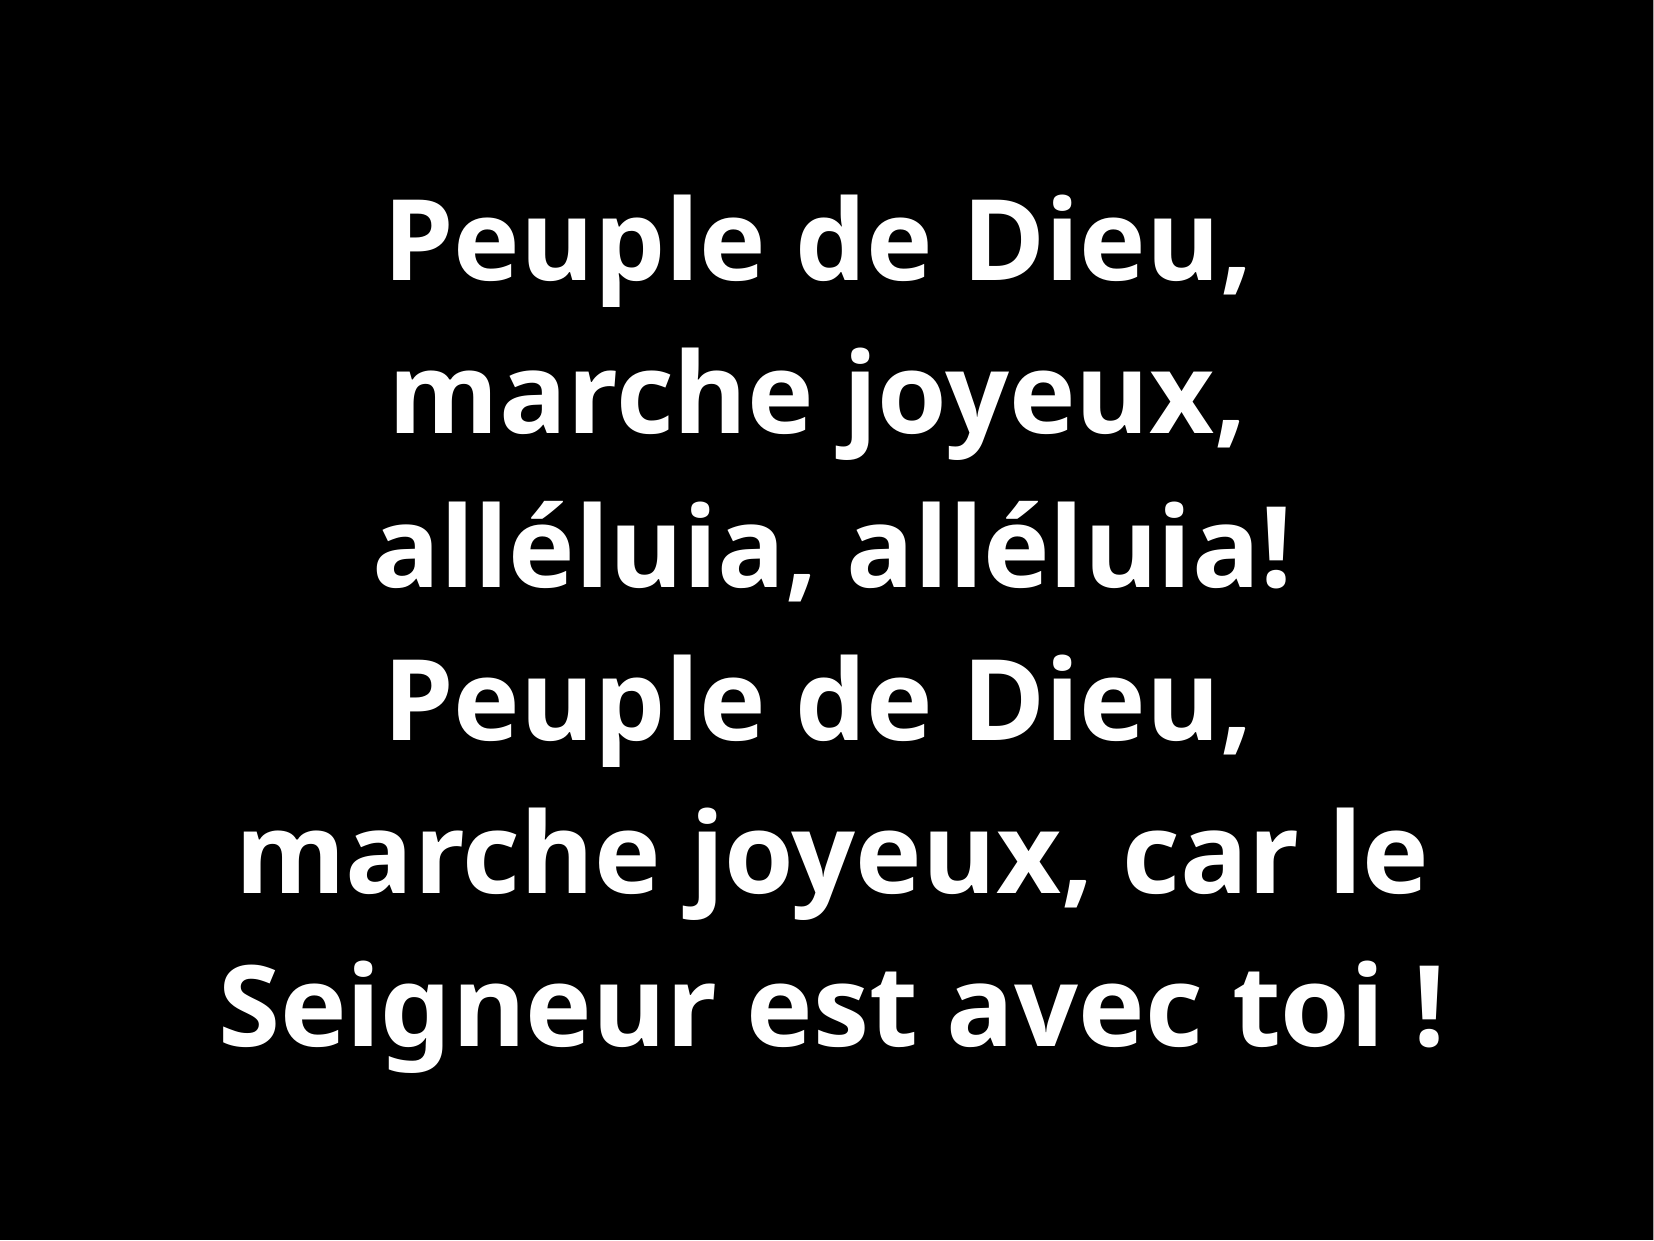

# Peuple de Dieu,
marche joyeux,
alléluia, alléluia!
Peuple de Dieu,
marche joyeux, car le Seigneur est avec toi !